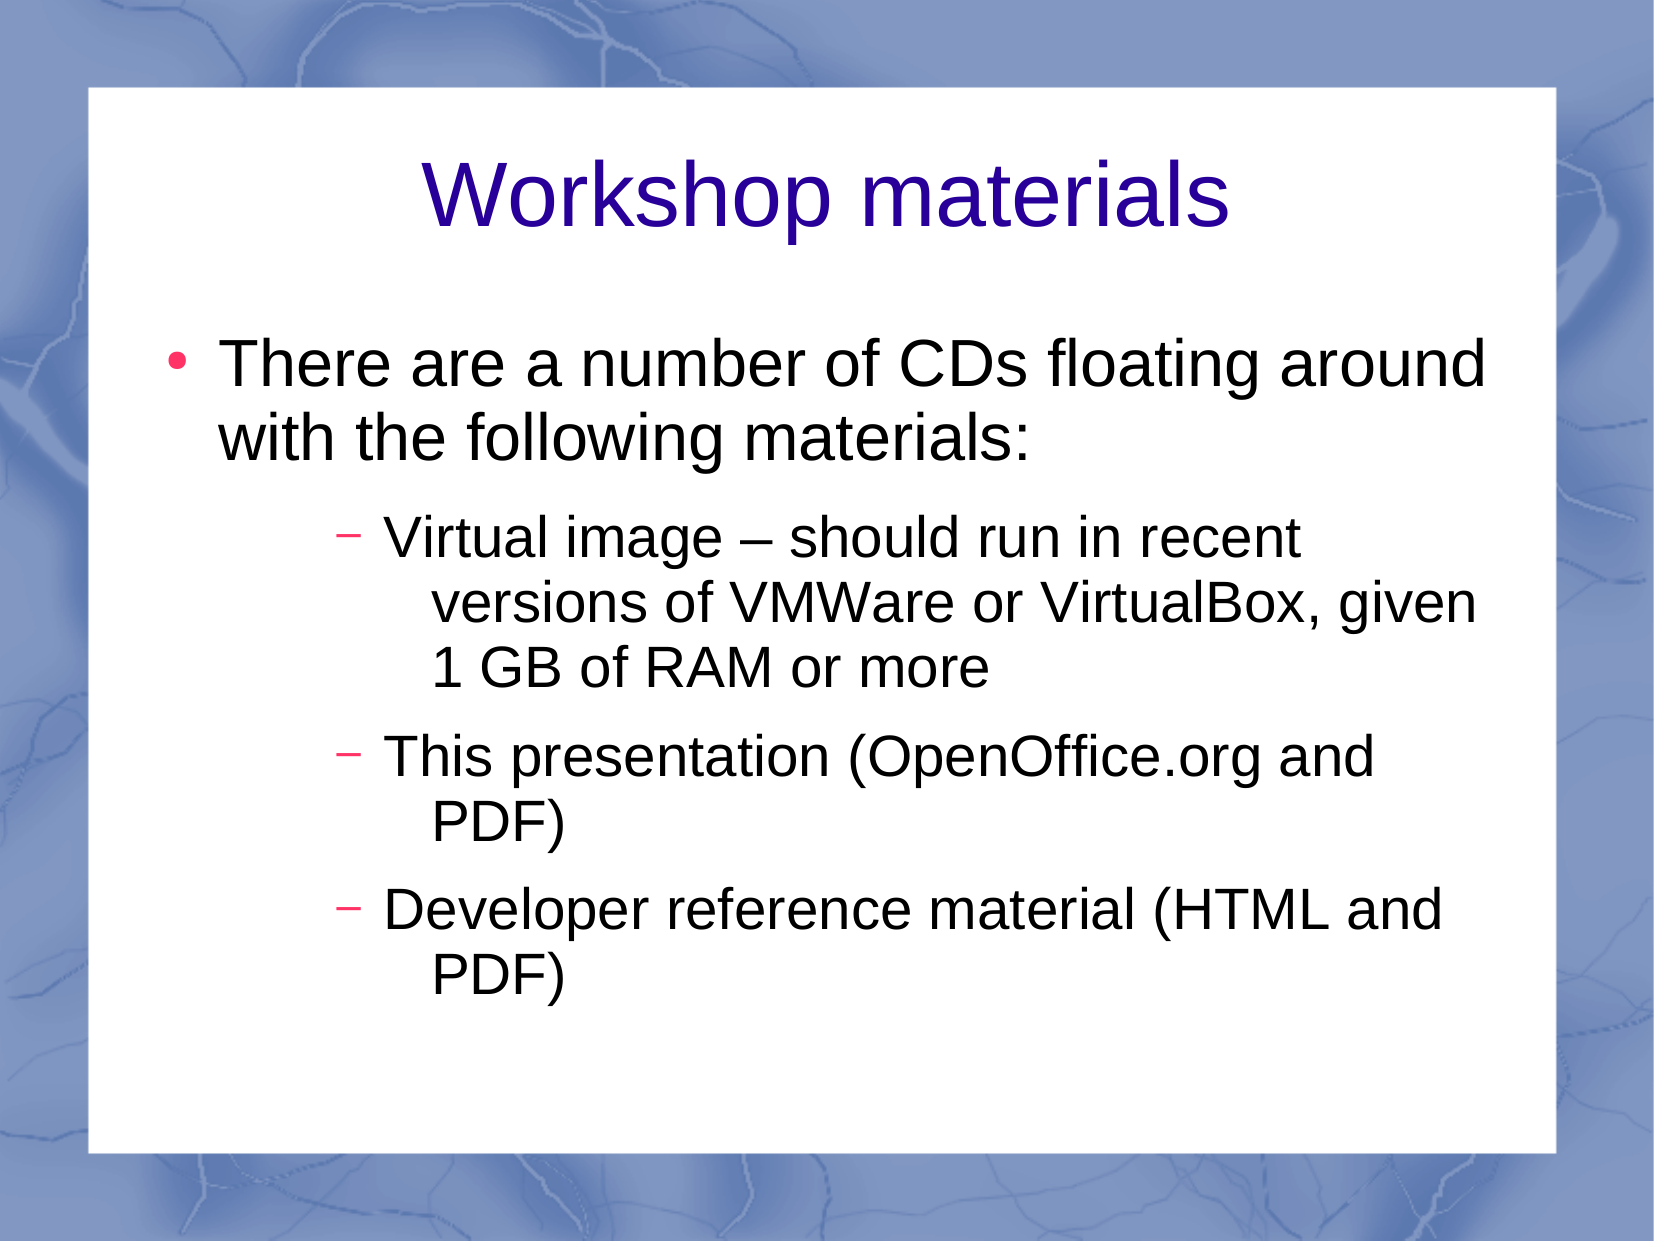

# Workshop materials
There are a number of CDs floating around with the following materials:
Virtual image – should run in recent versions of VMWare or VirtualBox, given 1 GB of RAM or more
This presentation (OpenOffice.org and PDF)
Developer reference material (HTML and PDF)